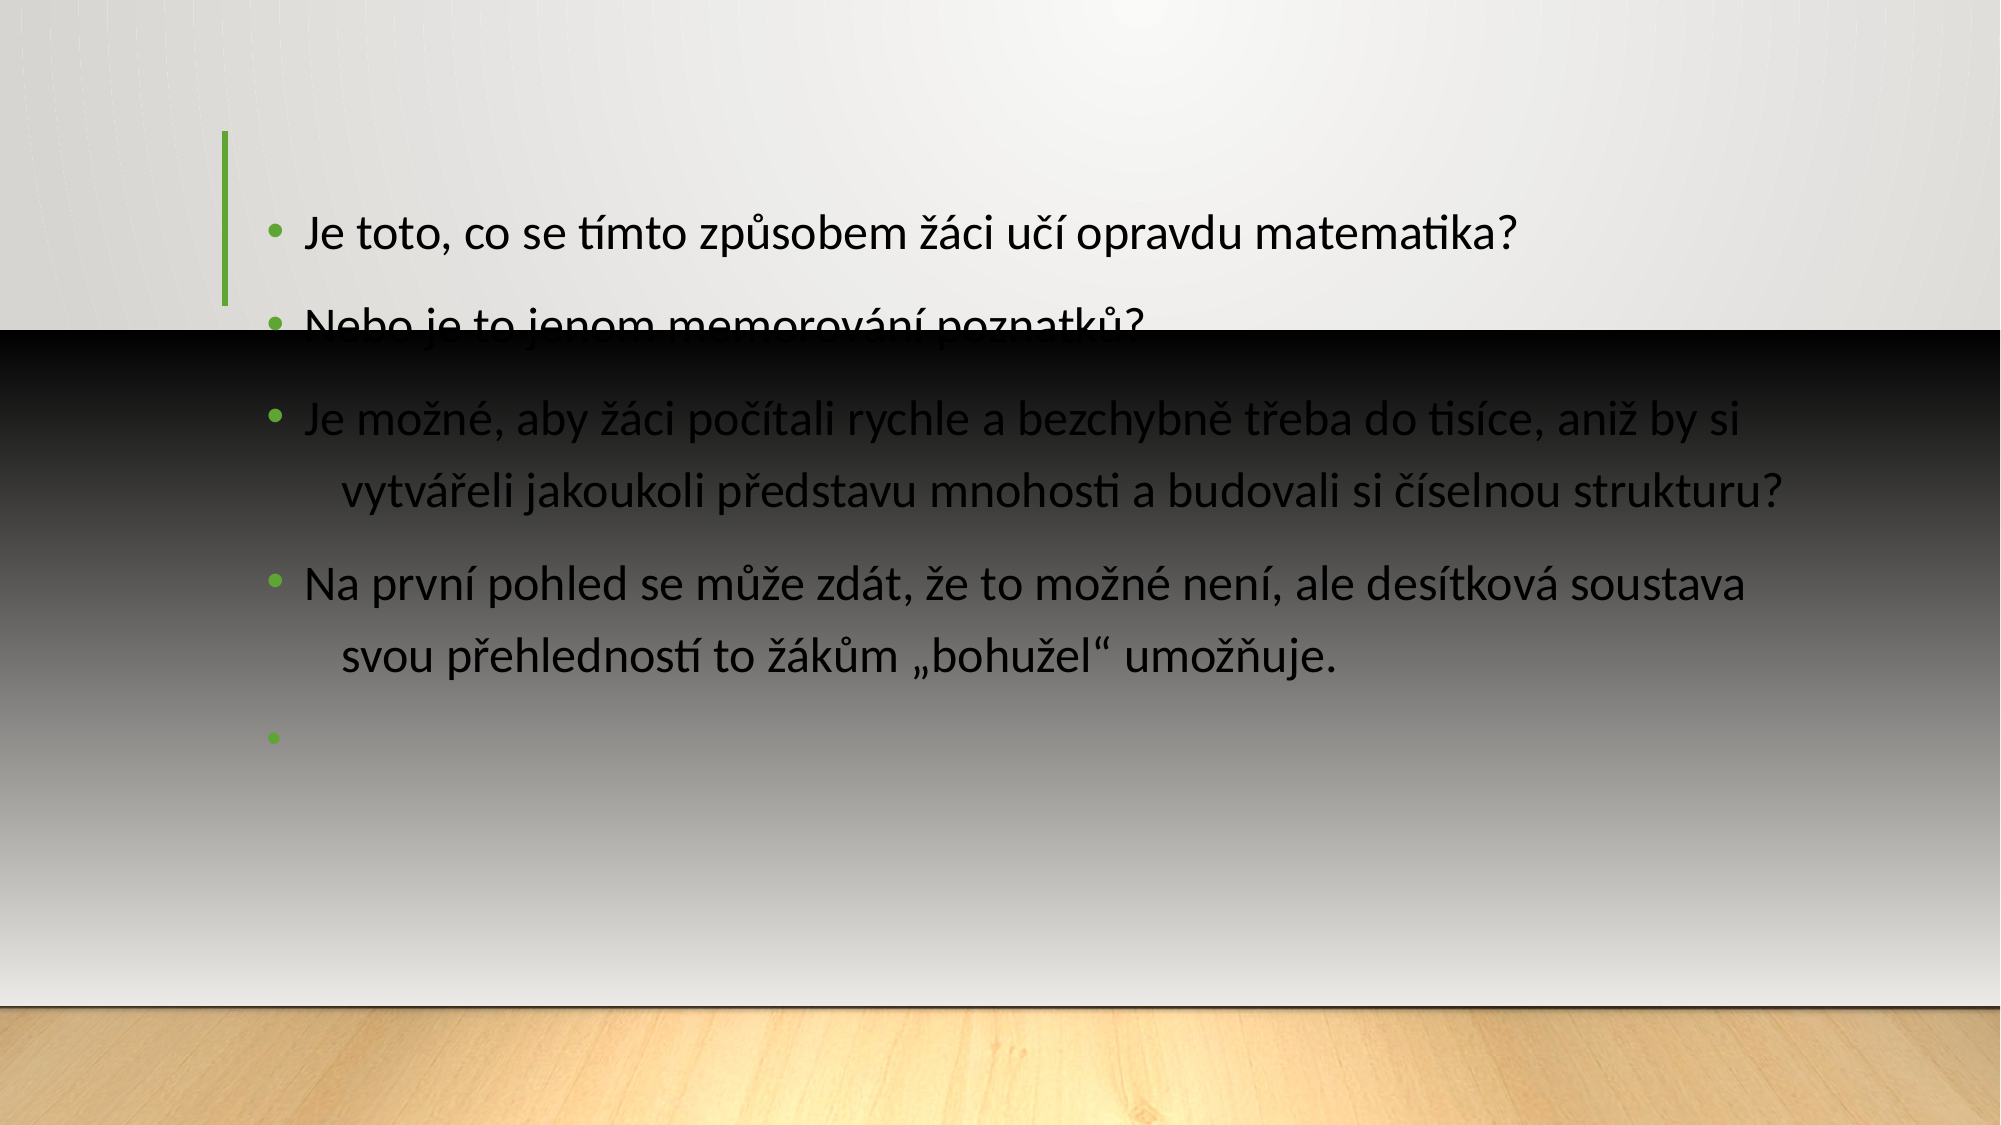

#
Je toto, co se tímto způsobem žáci učí opravdu matematika?
Nebo je to jenom memorování poznatků?
Je možné, aby žáci počítali rychle a bezchybně třeba do tisíce, aniž by si vytvářeli jakoukoli představu mnohosti a budovali si číselnou strukturu?
Na první pohled se může zdát, že to možné není, ale desítková soustava svou přehledností to žákům „bohužel“ umožňuje.